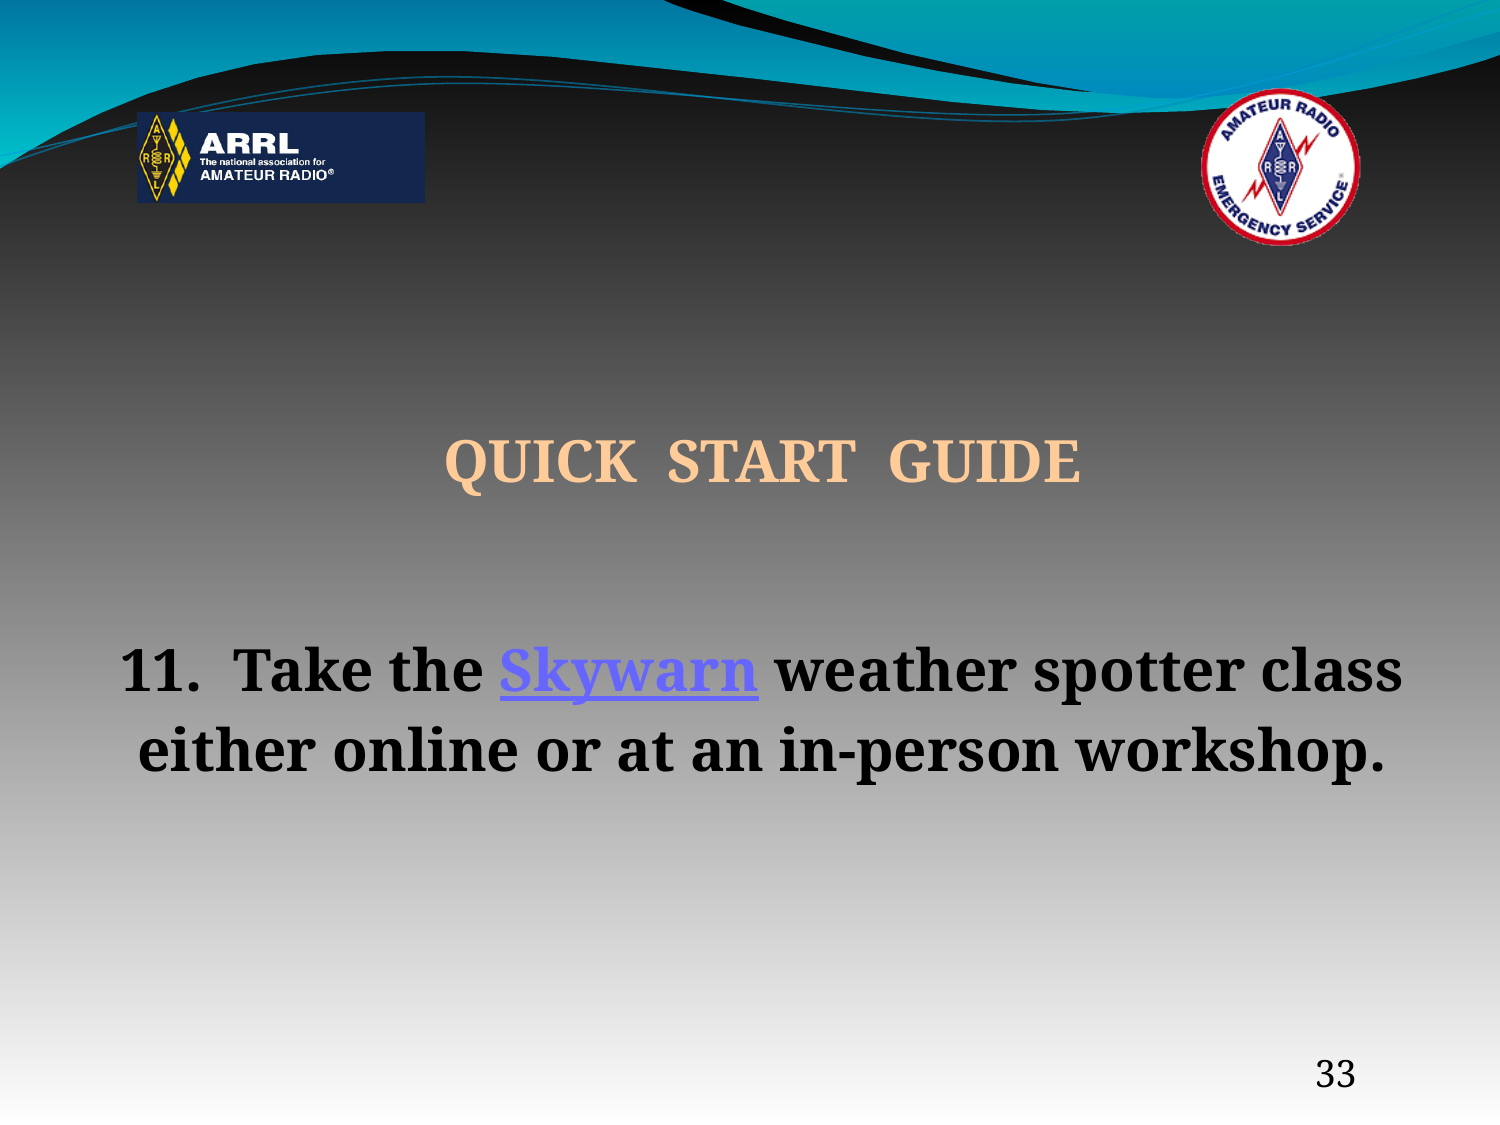

#
QUICK START GUIDE
11. Take the Skywarn weather spotter class either online or at an in-person workshop.